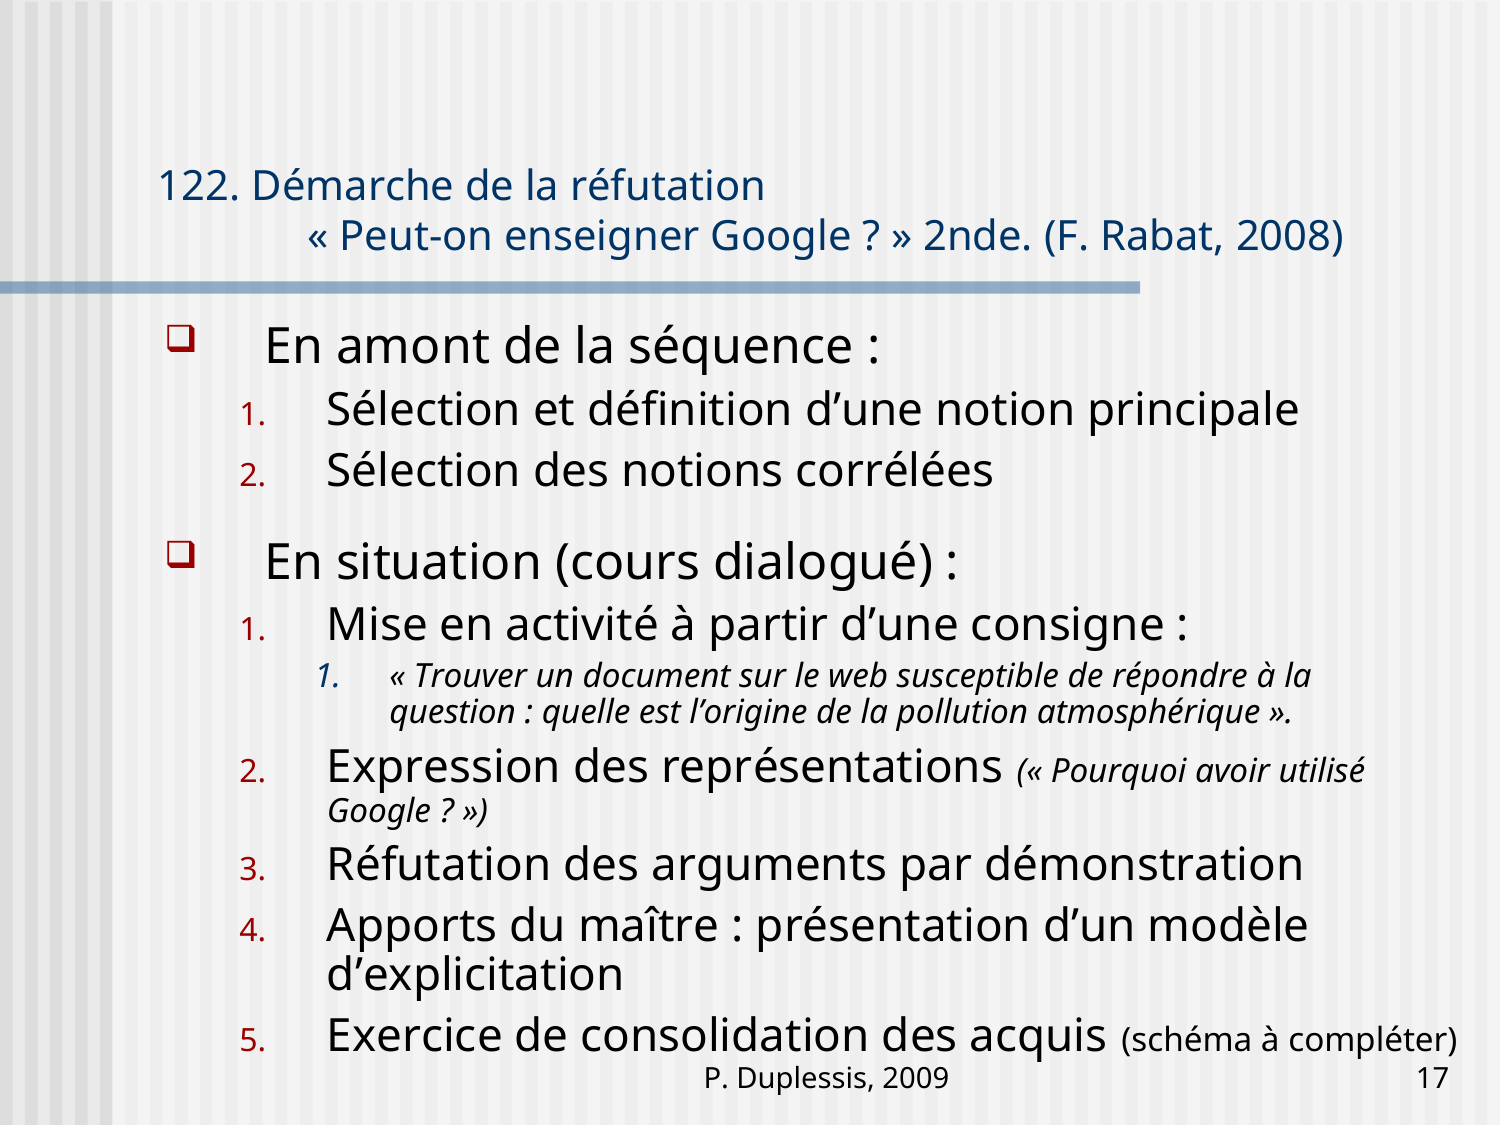

# 122. Démarche de la réfutation « Peut-on enseigner Google ? » 2nde. (F. Rabat, 2008)
En amont de la séquence :
Sélection et définition d’une notion principale
Sélection des notions corrélées
En situation (cours dialogué) :
Mise en activité à partir d’une consigne :
« Trouver un document sur le web susceptible de répondre à la question : quelle est l’origine de la pollution atmosphérique ».
Expression des représentations (« Pourquoi avoir utilisé Google ? »)
Réfutation des arguments par démonstration
Apports du maître : présentation d’un modèle d’explicitation
Exercice de consolidation des acquis (schéma à compléter)
P. Duplessis, 2009
17